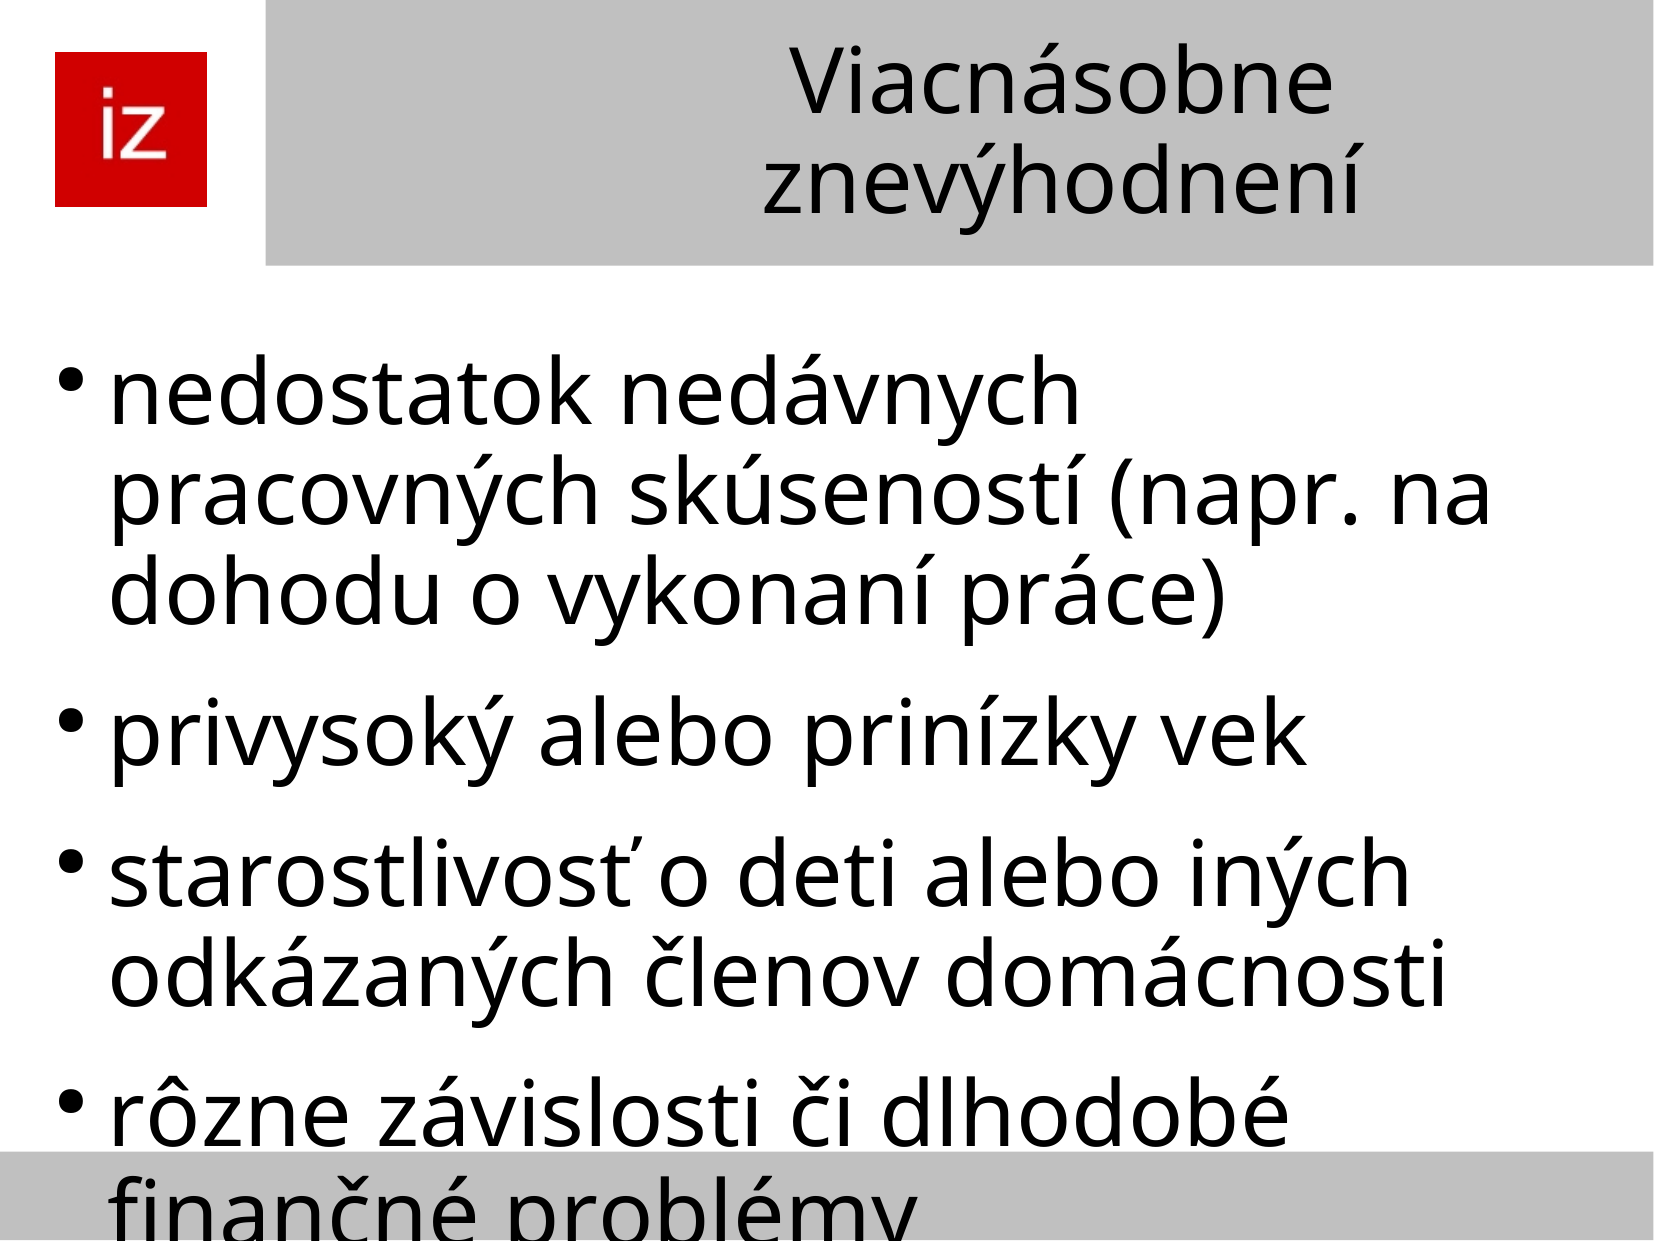

# Viacnásobne znevýhodnení
nedostatok nedávnych pracovných skúseností (napr. na dohodu o vykonaní práce)
privysoký alebo prinízky vek
starostlivosť o deti alebo iných odkázaných členov domácnosti
rôzne závislosti či dlhodobé finančné problémy